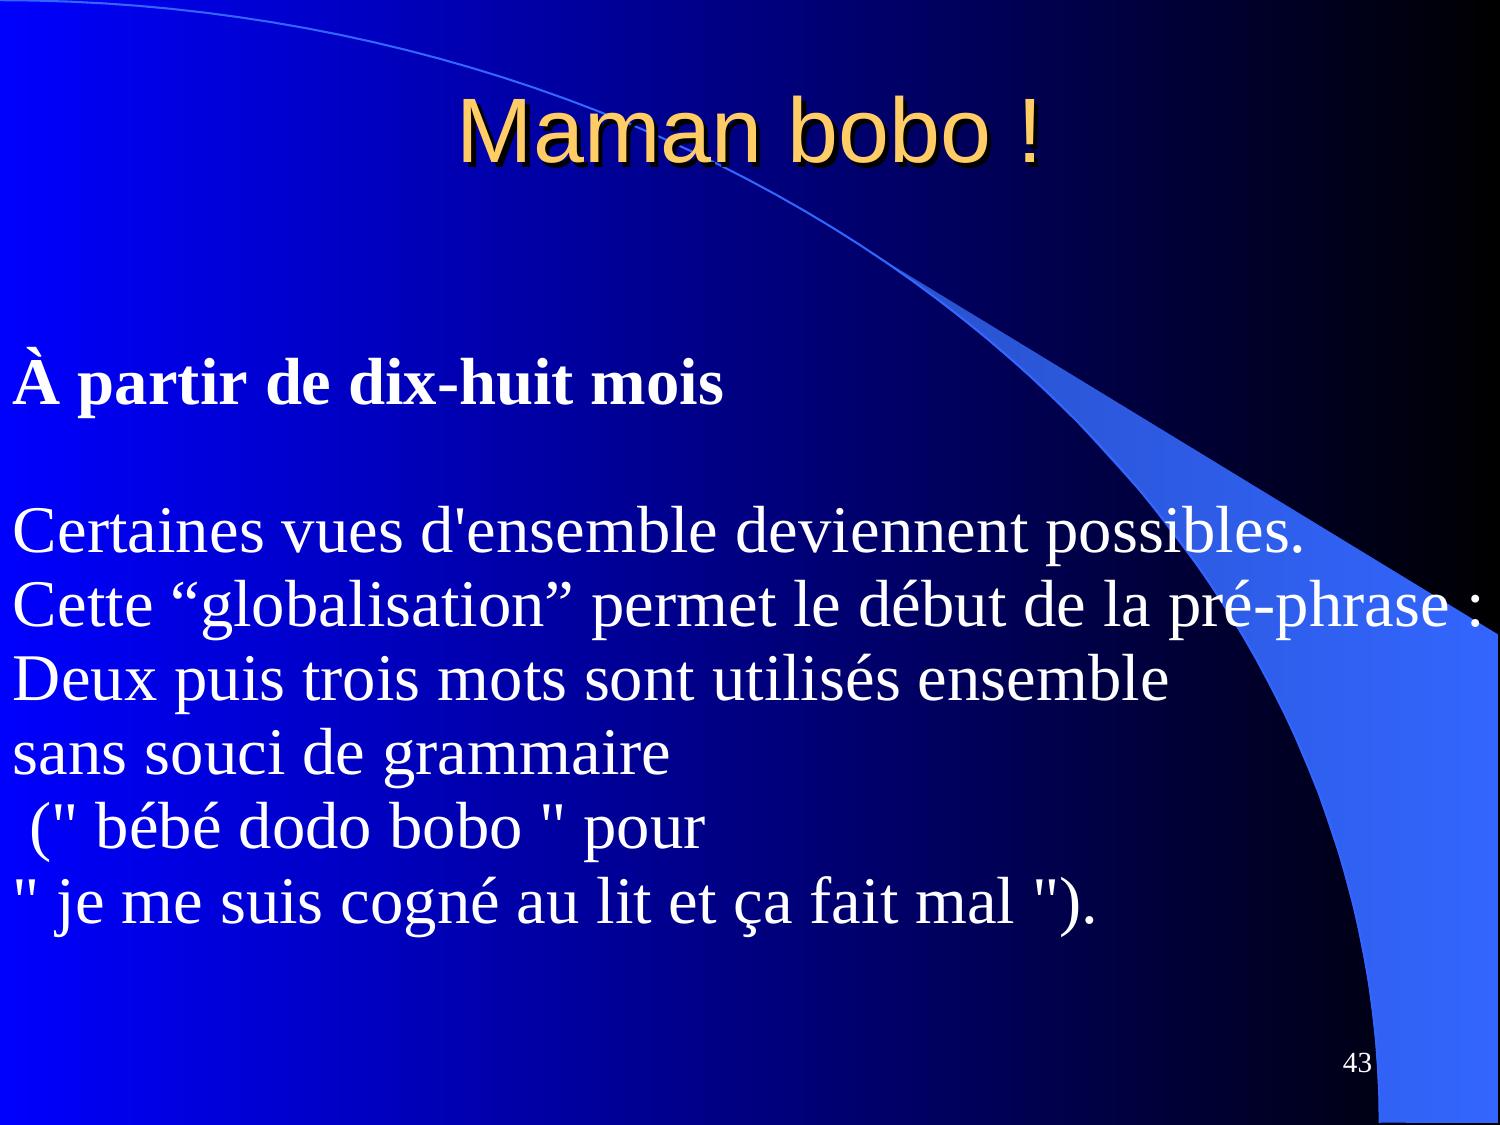

# Maman bobo !
À partir de dix-huit mois
Certaines vues d'ensemble deviennent possibles.
Cette “globalisation” permet le début de la pré-phrase :
Deux puis trois mots sont utilisés ensemble
sans souci de grammaire
 (" bébé dodo bobo " pour
" je me suis cogné au lit et ça fait mal ").
43